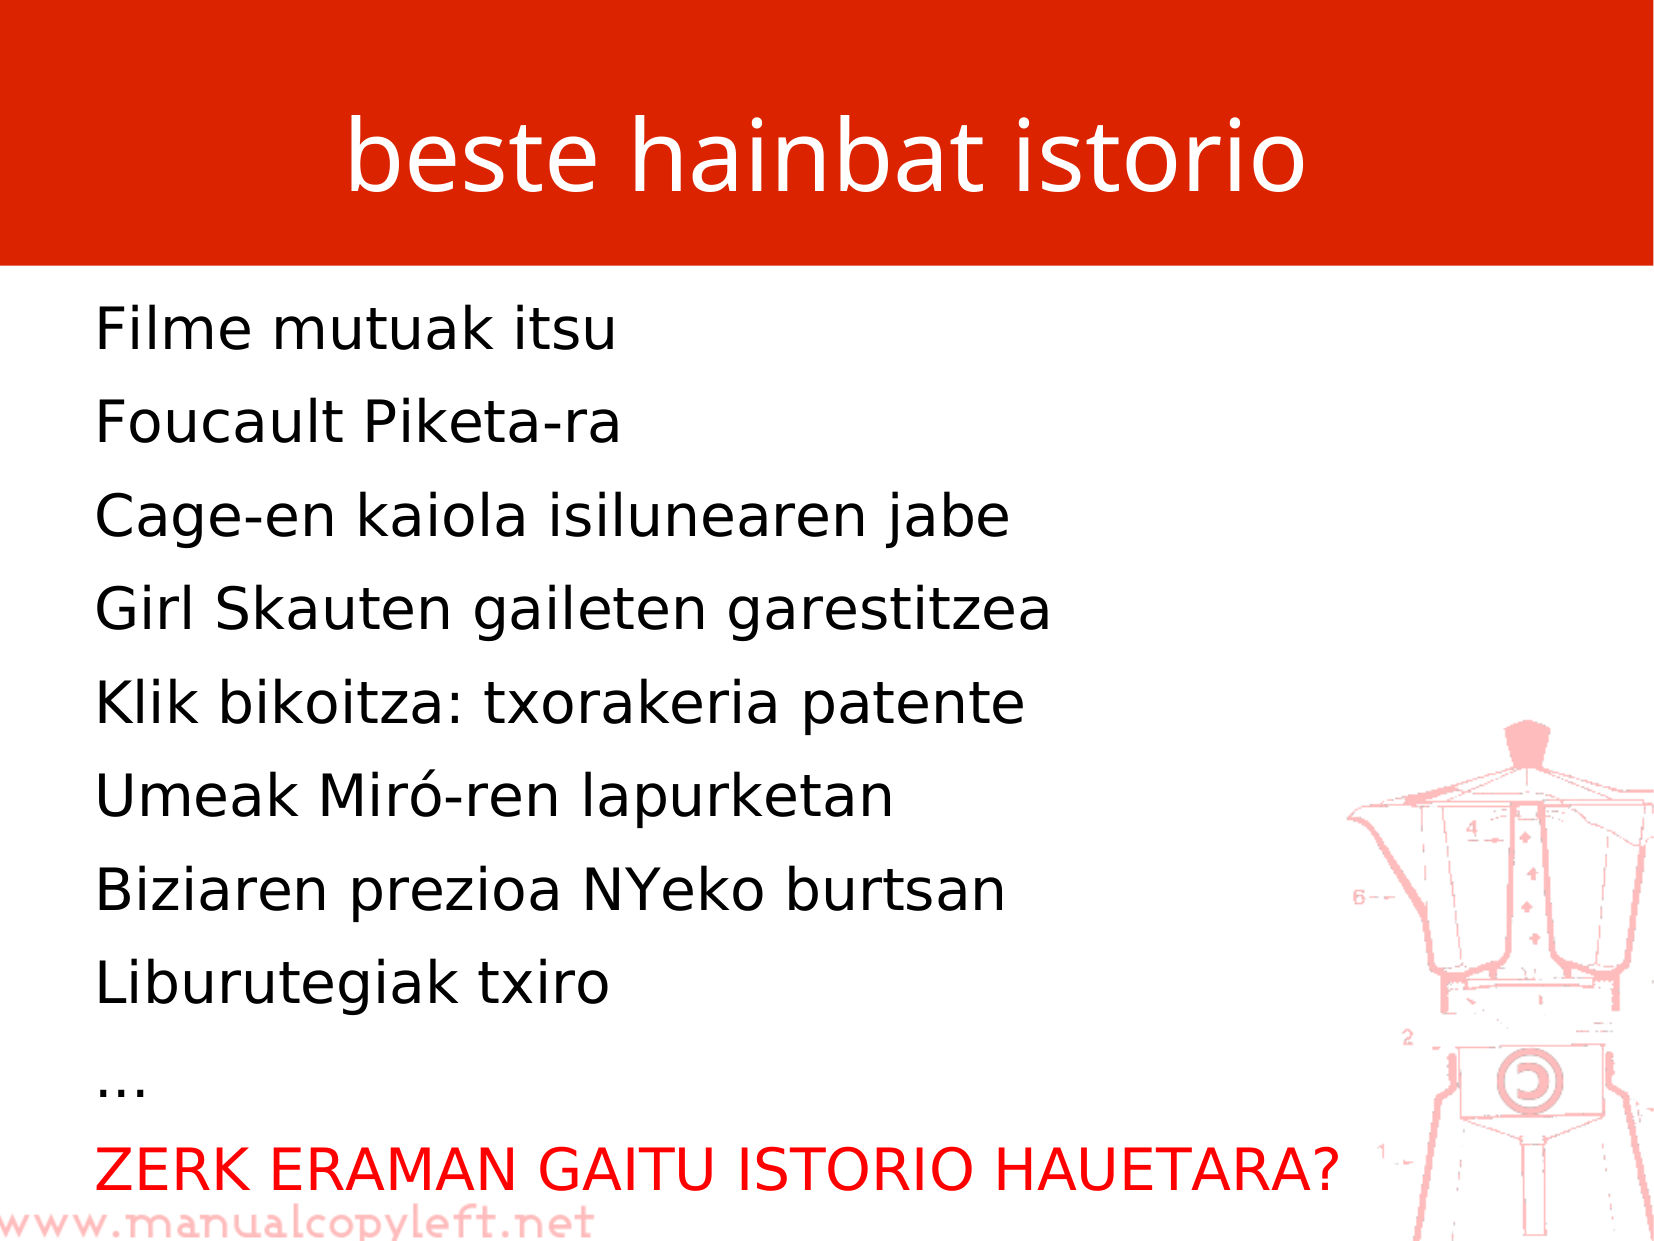

# beste hainbat istorio
Filme mutuak itsu
Foucault Piketa-ra
Cage-en kaiola isilunearen jabe
Girl Skauten gaileten garestitzea
Klik bikoitza: txorakeria patente
Umeak Miró-ren lapurketan
Biziaren prezioa NYeko burtsan
Liburutegiak txiro
...
ZERK ERAMAN GAITU ISTORIO HAUETARA?